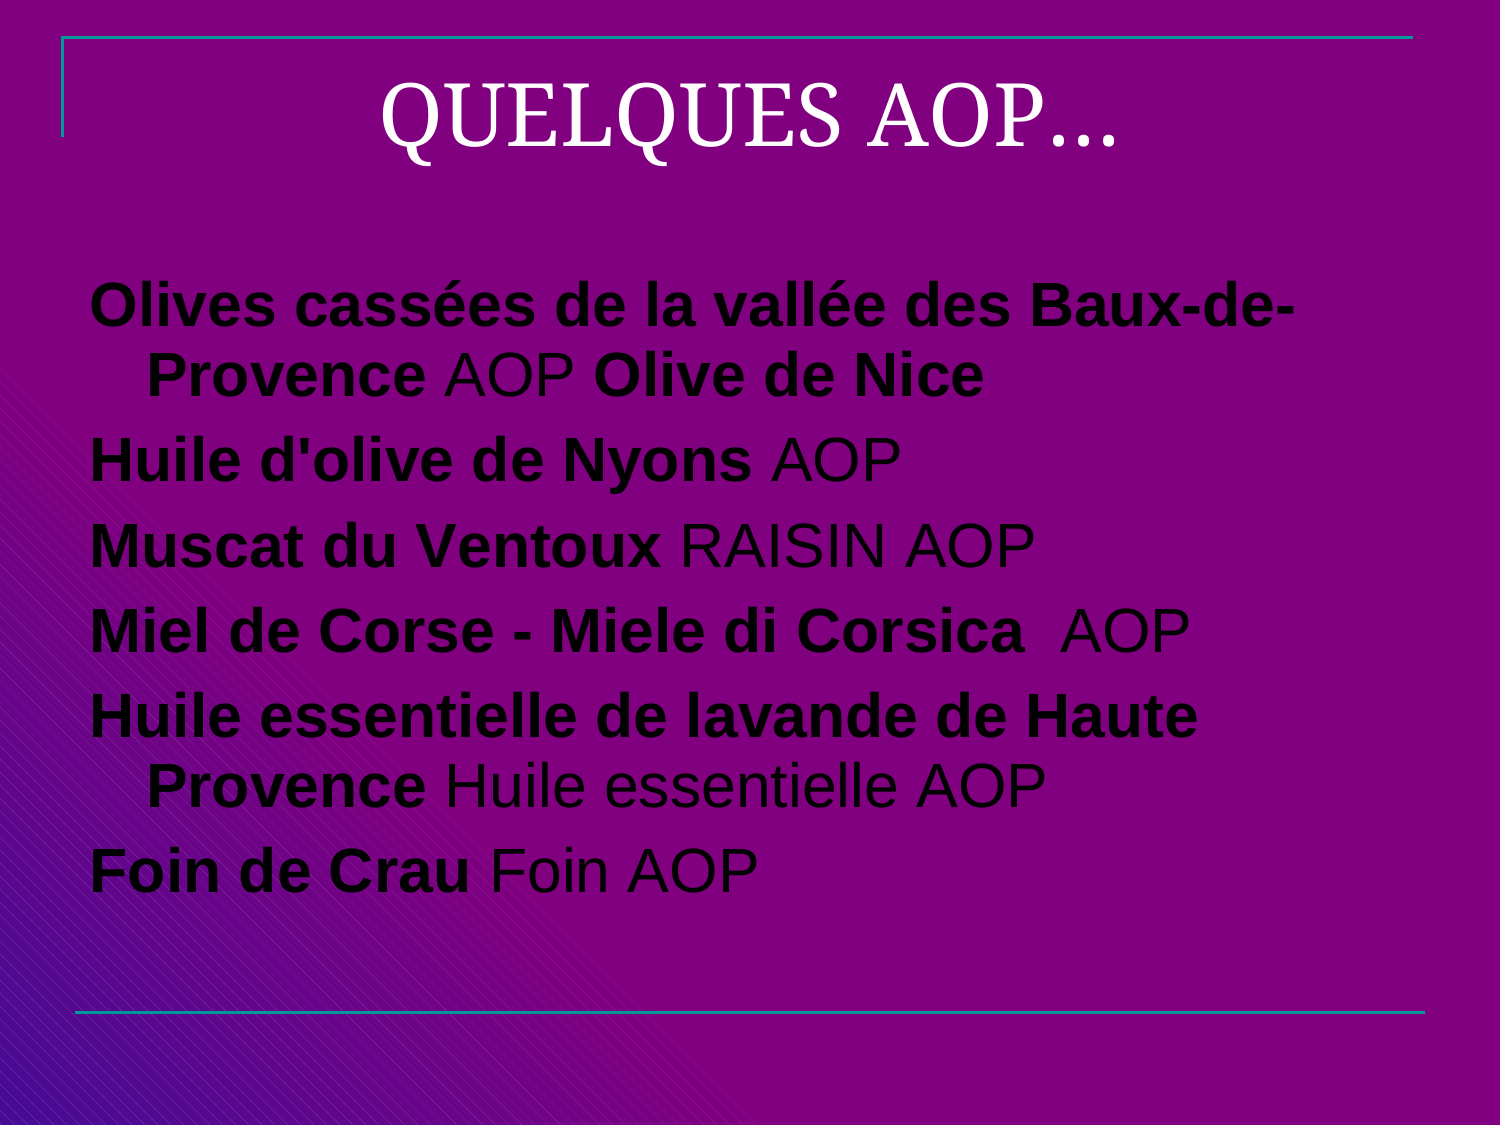

# QUELQUES AOP…
Olives cassées de la vallée des Baux-de-Provence AOP Olive de Nice
Huile d'olive de Nyons AOP
Muscat du Ventoux RAISIN AOP
Miel de Corse - Miele di Corsica AOP
Huile essentielle de lavande de Haute Provence Huile essentielle AOP
Foin de Crau Foin AOP